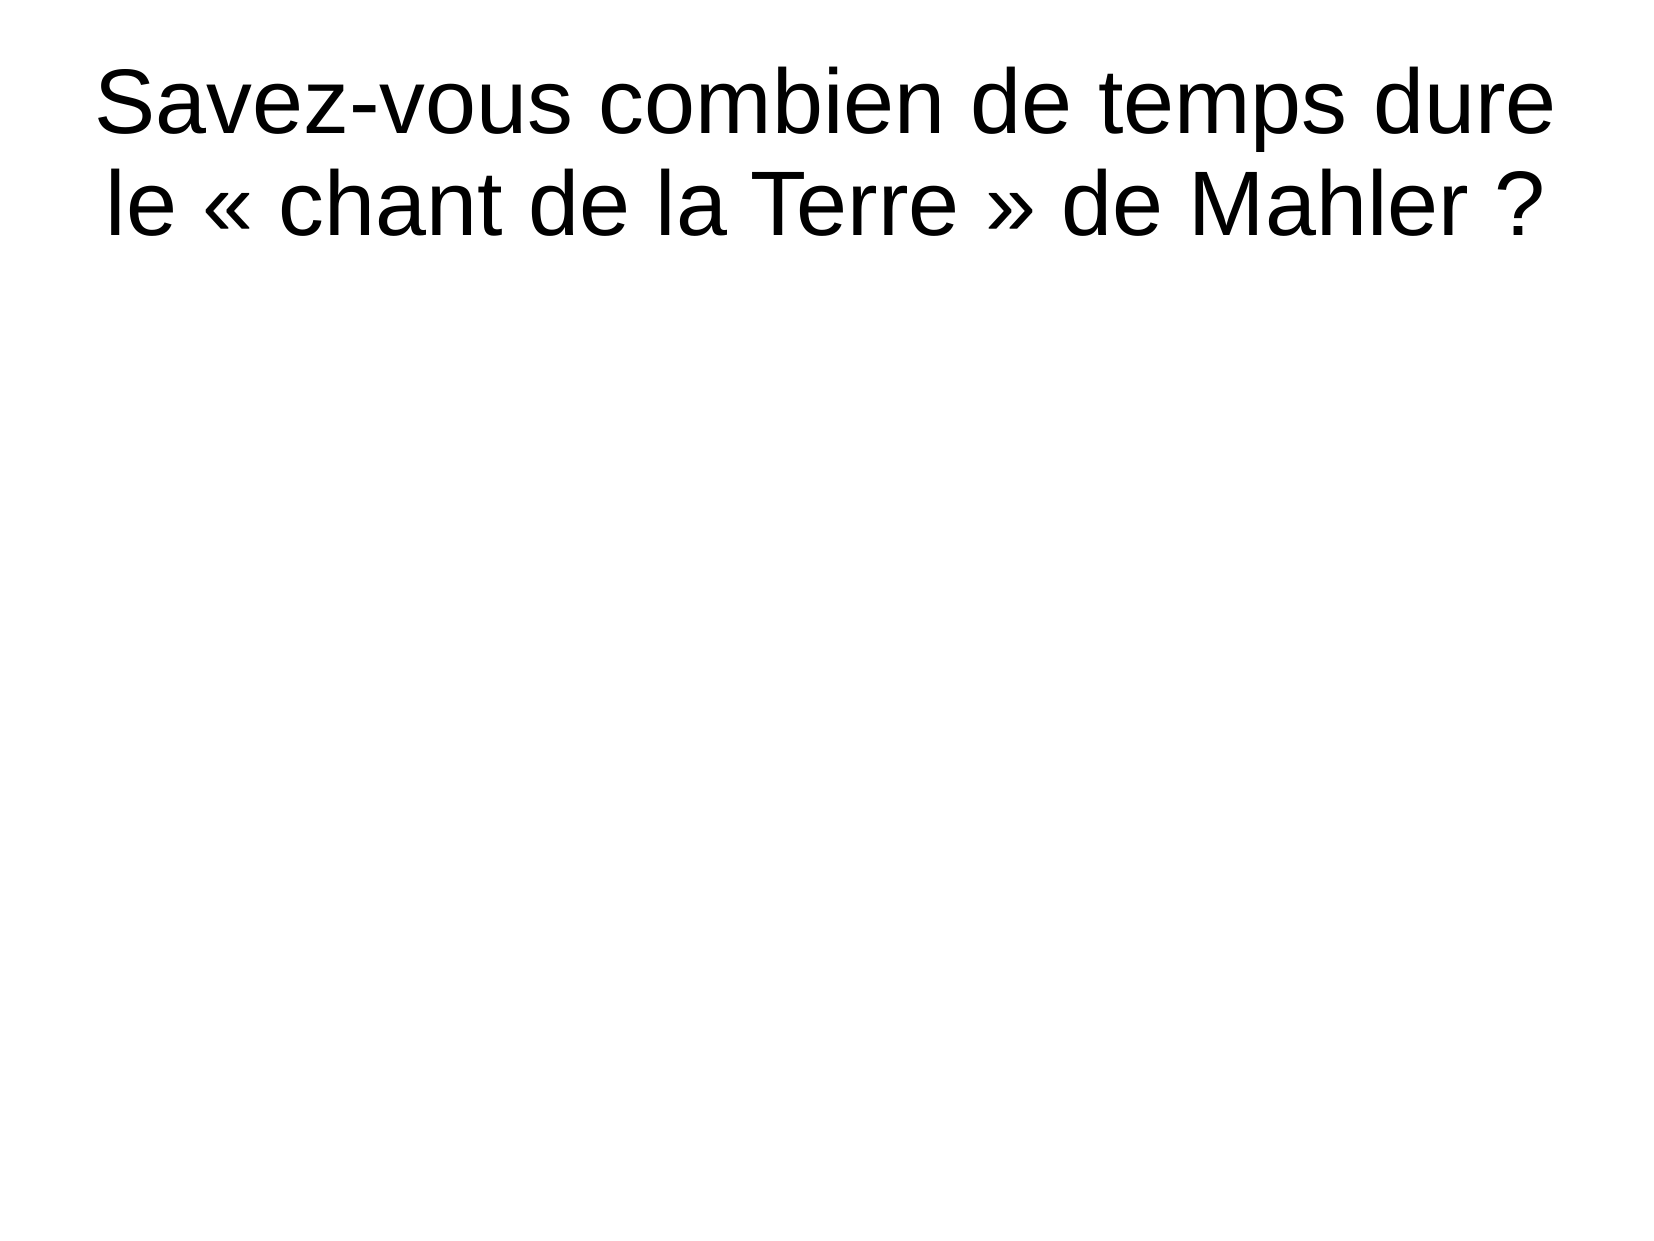

# Savez-vous combien de temps dure le « chant de la Terre » de Mahler ?